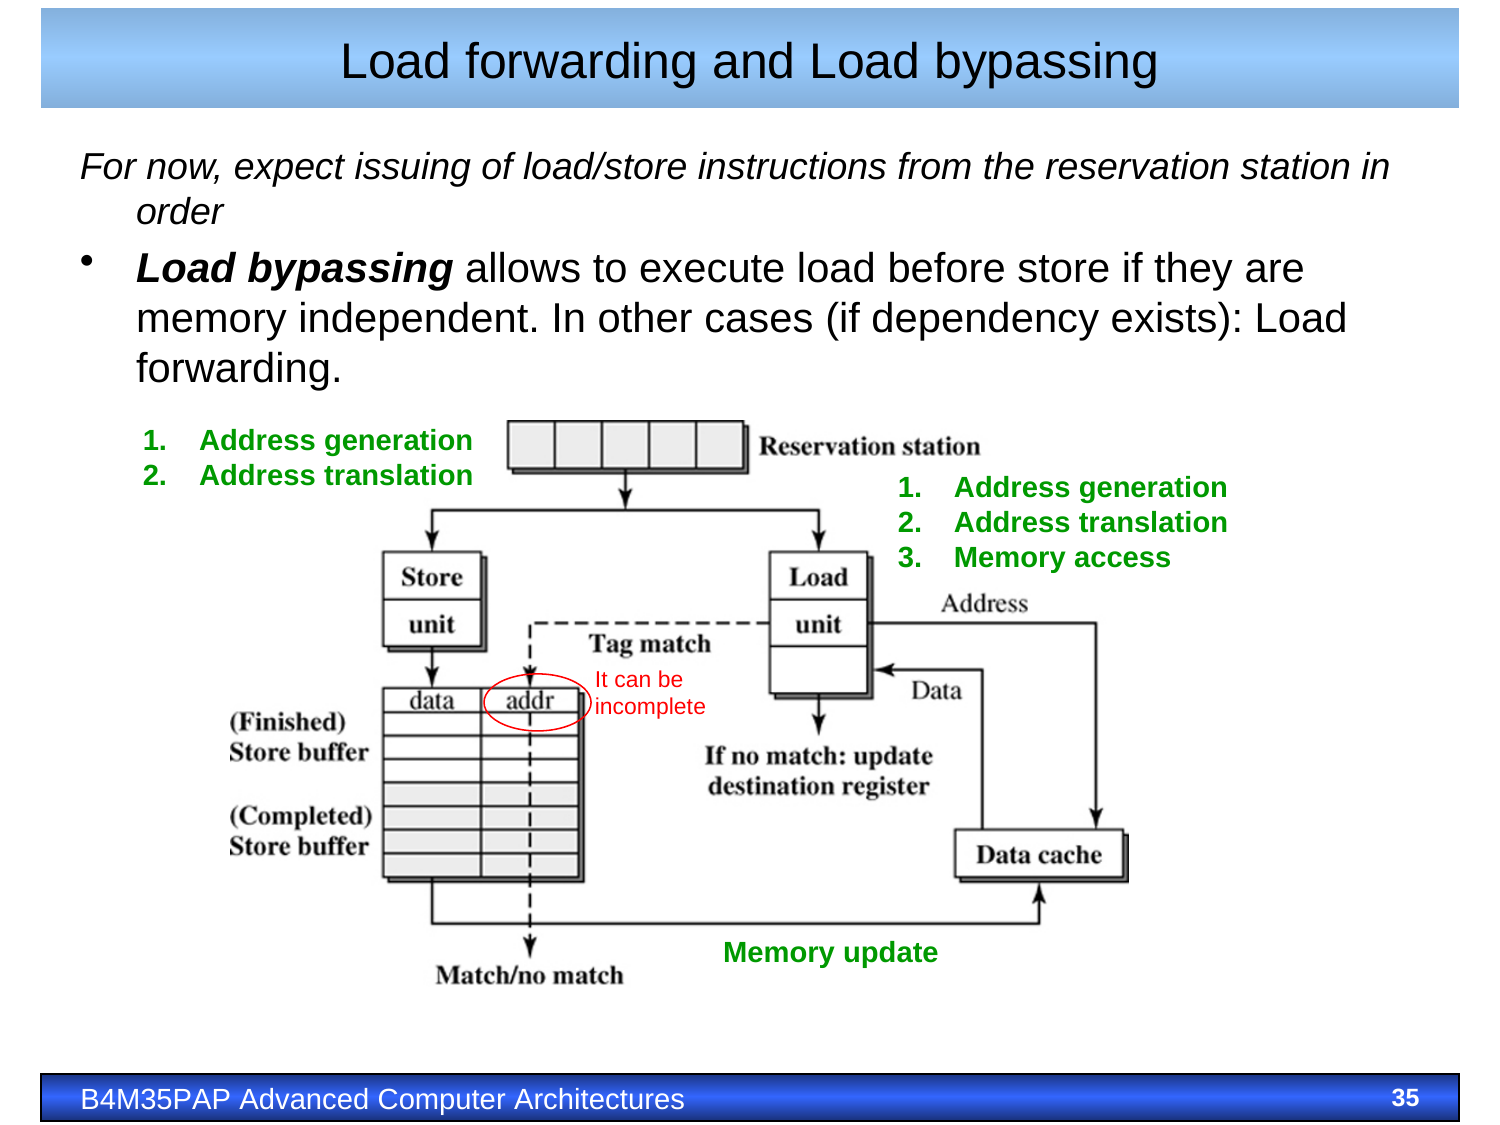

# Load forwarding and Load bypassing
For now, expect issuing of load/store instructions from the reservation station in order
Load bypassing allows to execute load before store if they are memory independent. In other cases (if dependency exists): Load forwarding.
Address generation
Address translation
Address generation
Address translation
Memory access
It can be incomplete
Memory update